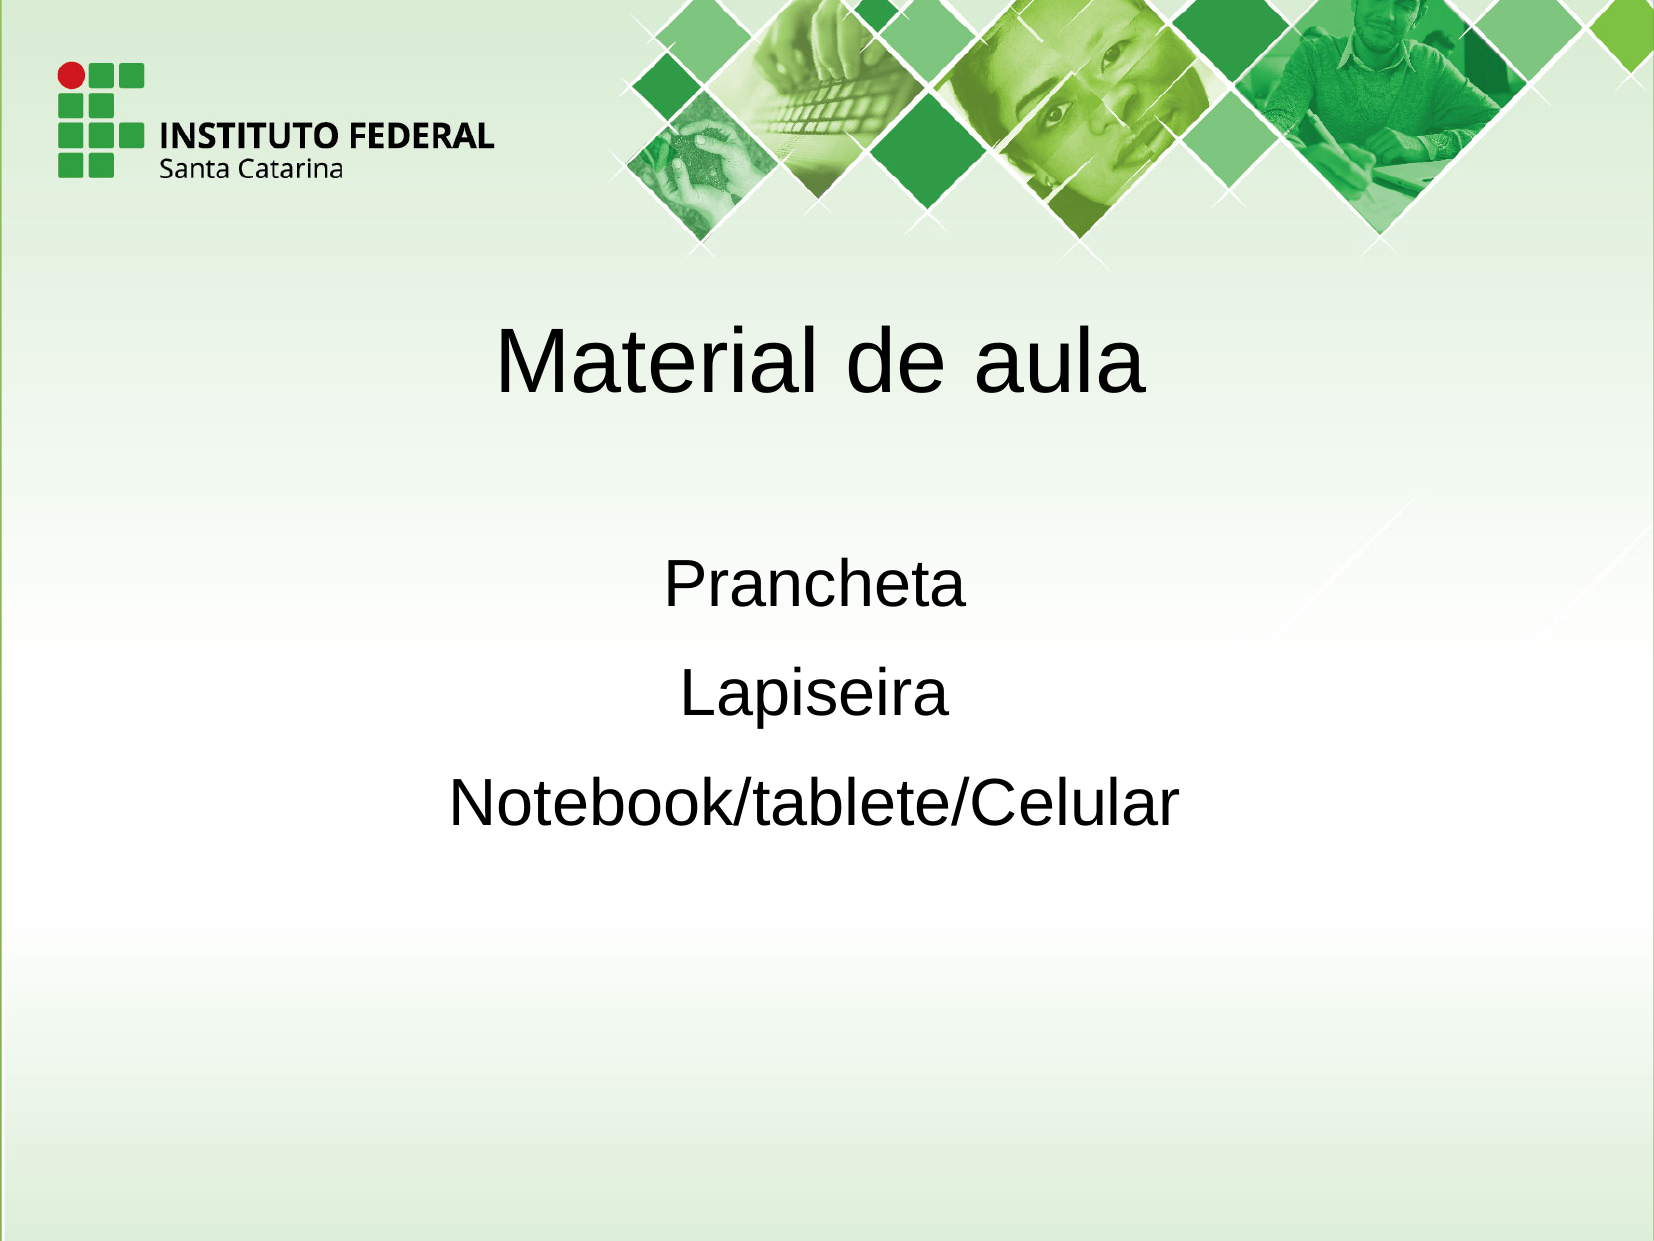

Prancheta
Lapiseira
Notebook/tablete/Celular
# Material de aula